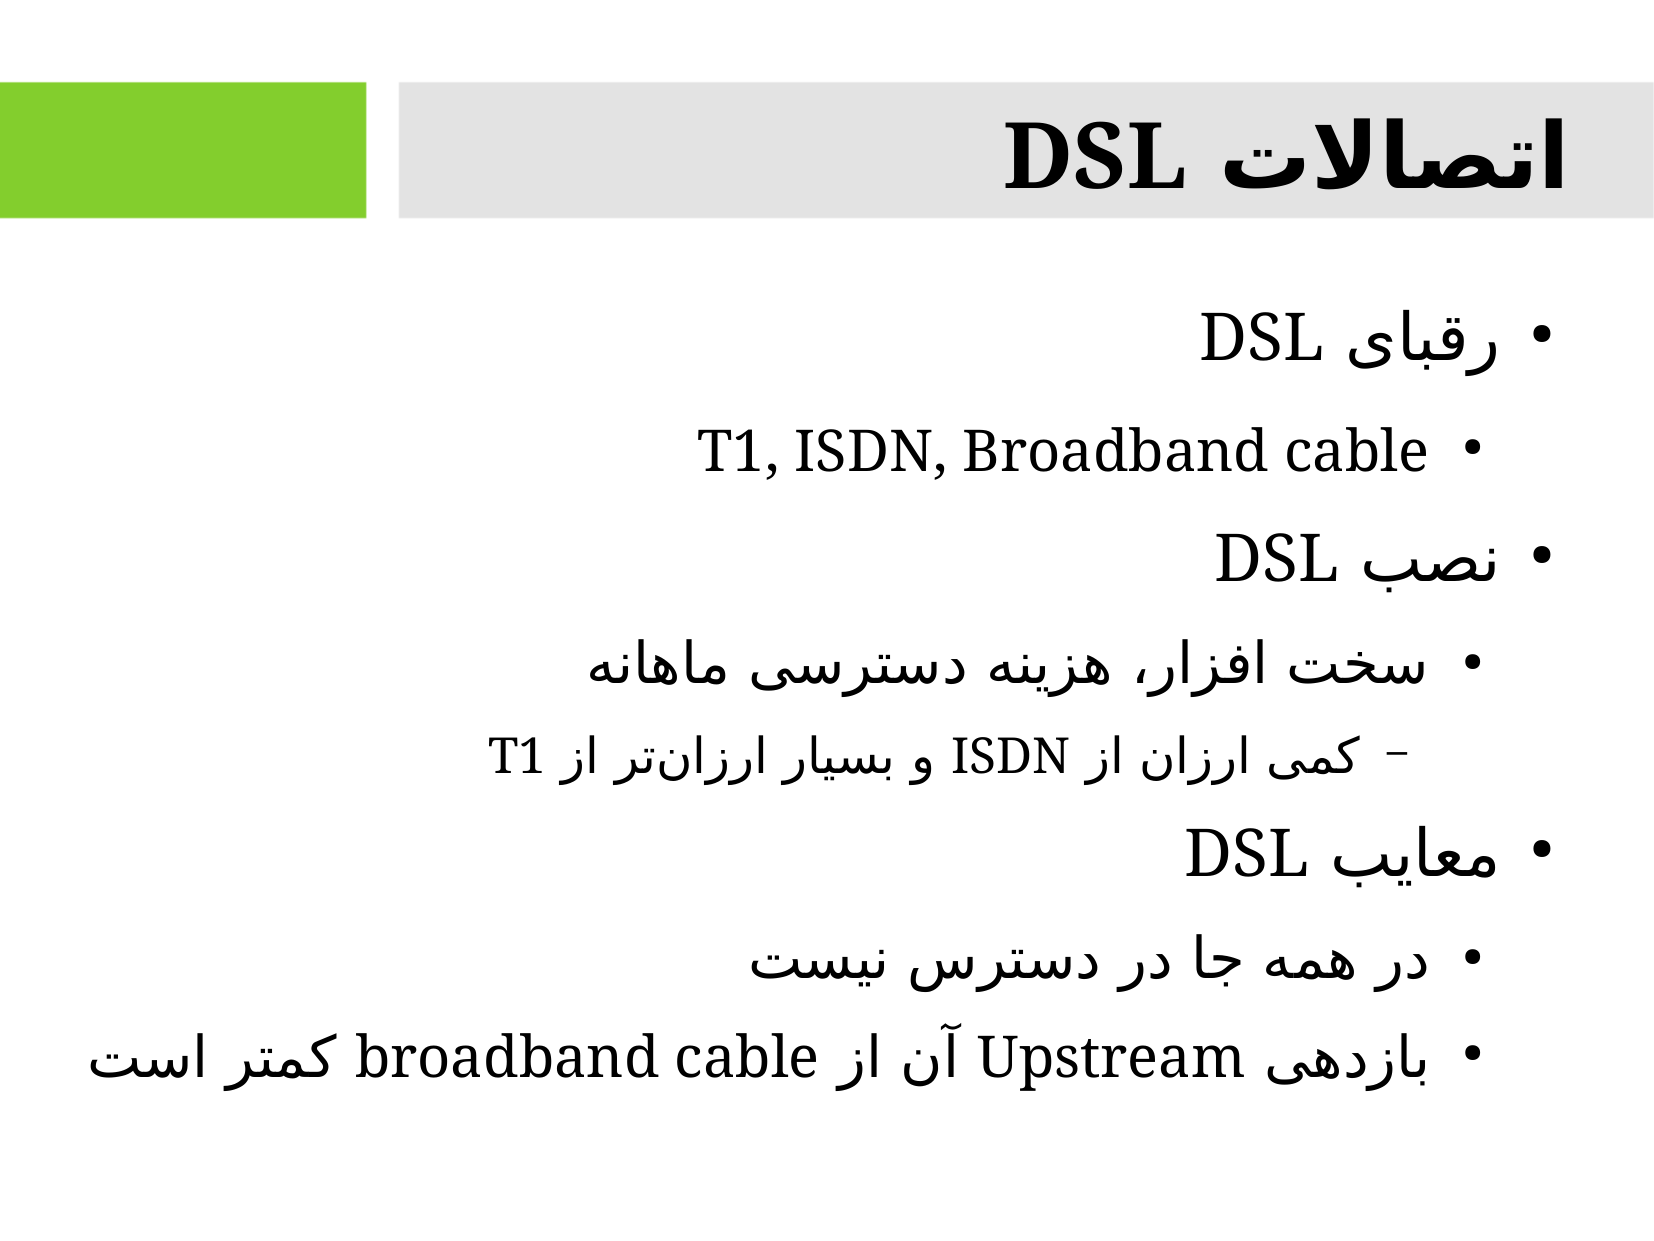

# اتصالات DSL
رقبای DSL
T1, ISDN, Broadband cable
نصب DSL
سخت افزار، هزینه دسترسی ماهانه
کمی ارزان از ISDN و بسیار ارزان‌تر از T1
معایب DSL
در همه جا در دسترس نیست
بازدهی Upstream آن از broadband cable کمتر است